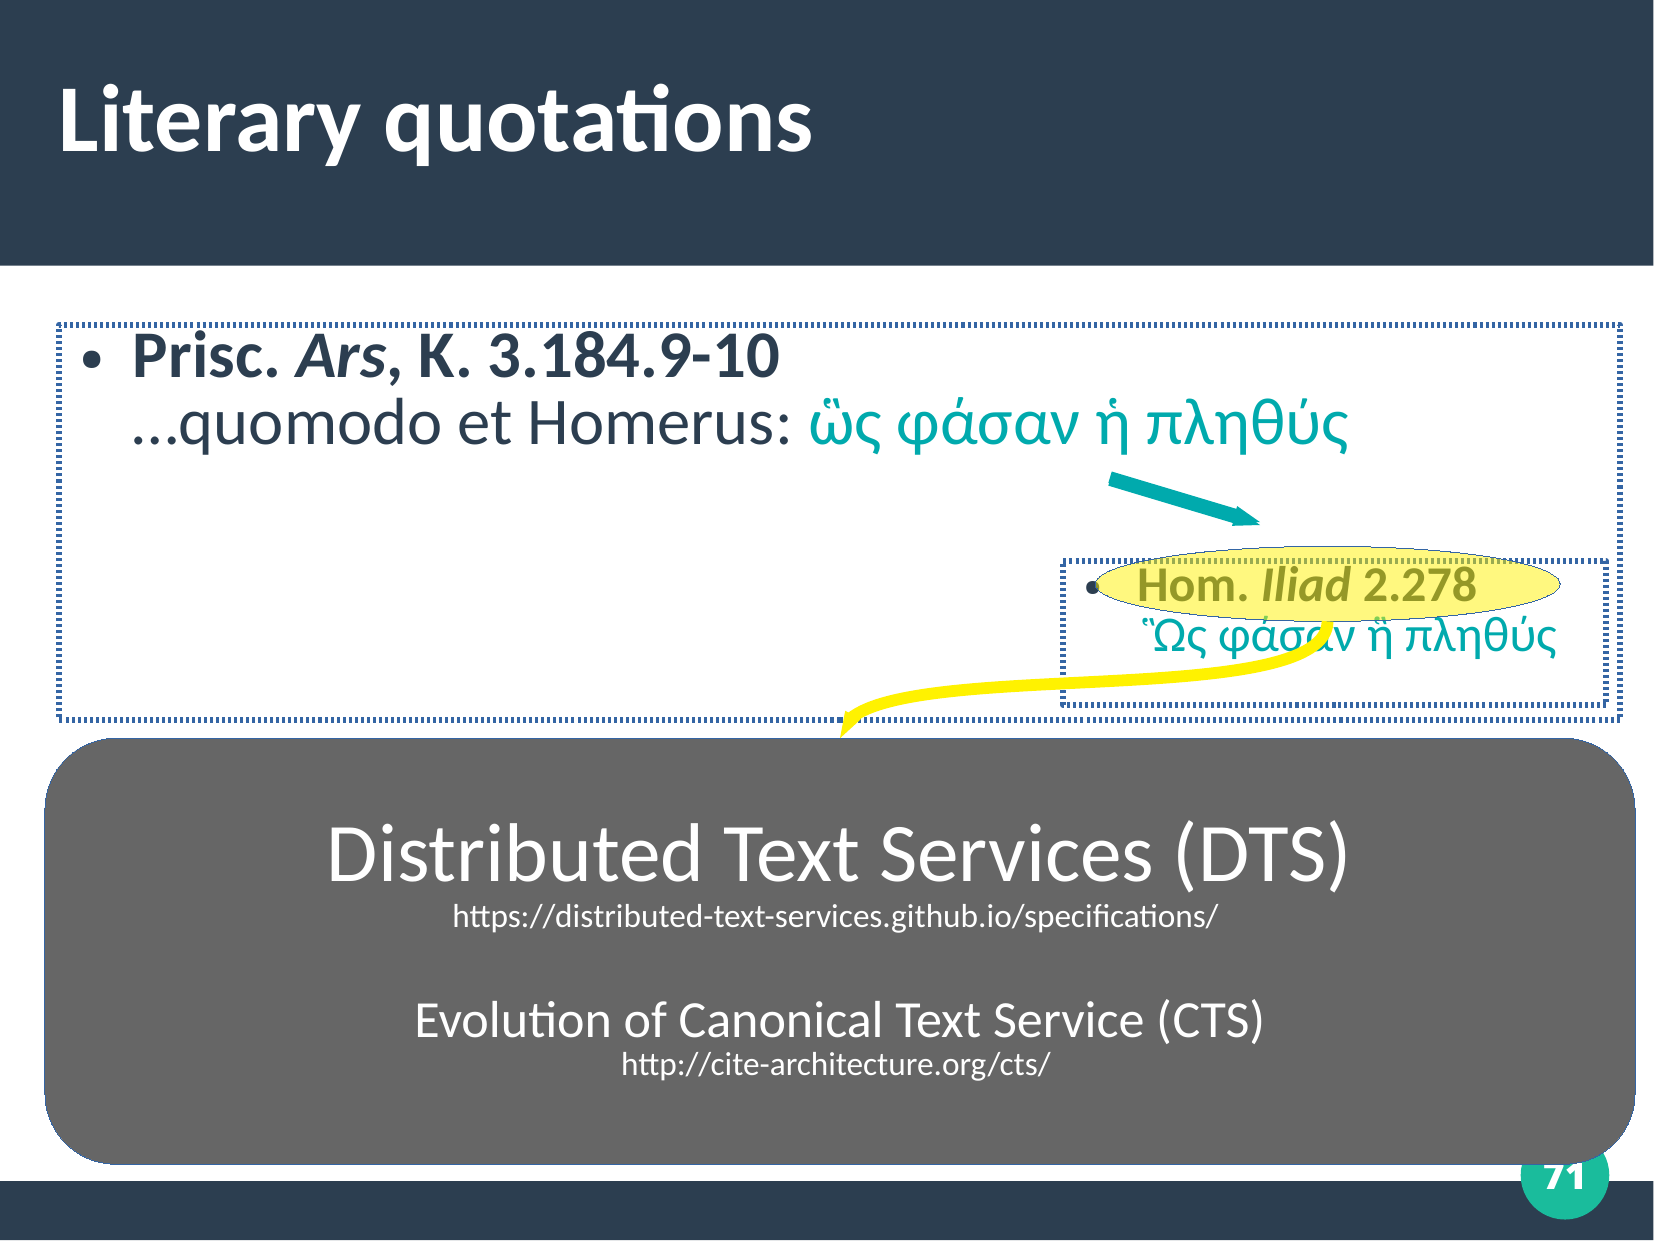

# Literary quotations
Prisc. Ars, K. 3.184.9-10
…quomodo et Homerus: ὣς φάσαν ἡ πληθύς
Hom. Iliad 2.278
 Ὣς φάσαν ἣ πληθύς
Distributed Text Services (DTS)
https://distributed-text-services.github.io/specifications/
Evolution of Canonical Text Service (CTS)
http://cite-architecture.org/cts/
71